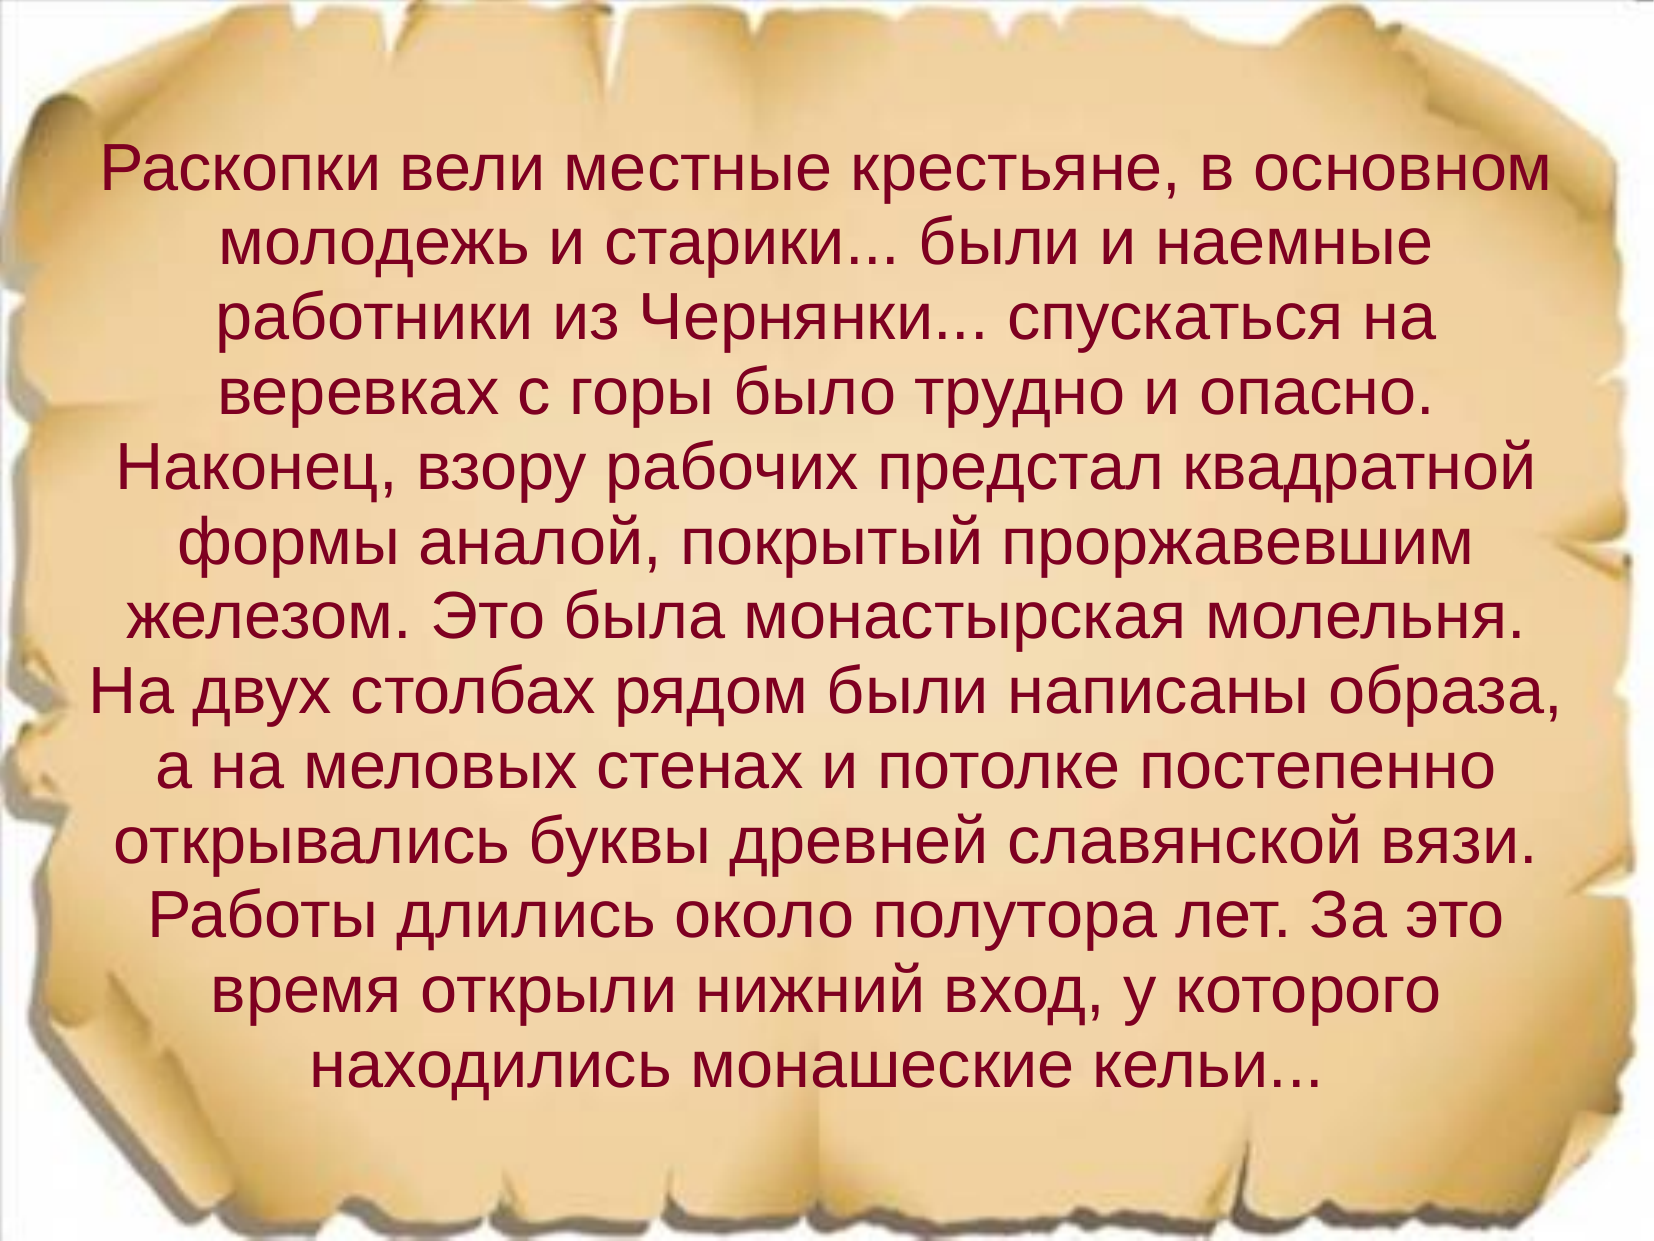

# Раскопки вели местные крестьяне, в основном молодежь и старики... были и наемные работники из Чернянки... спускаться на веревках с горы было трудно и опасно. Наконец, взору рабочих предстал квадратной формы аналой, покрытый проржавевшим железом. Это была монастырская молельня. На двух столбах рядом были написаны образа, а на меловых стенах и потолке постепенно открывались буквы древней славянской вязи. Работы длились около полутора лет. За это время открыли нижний вход, у которого находились монашеские кельи...